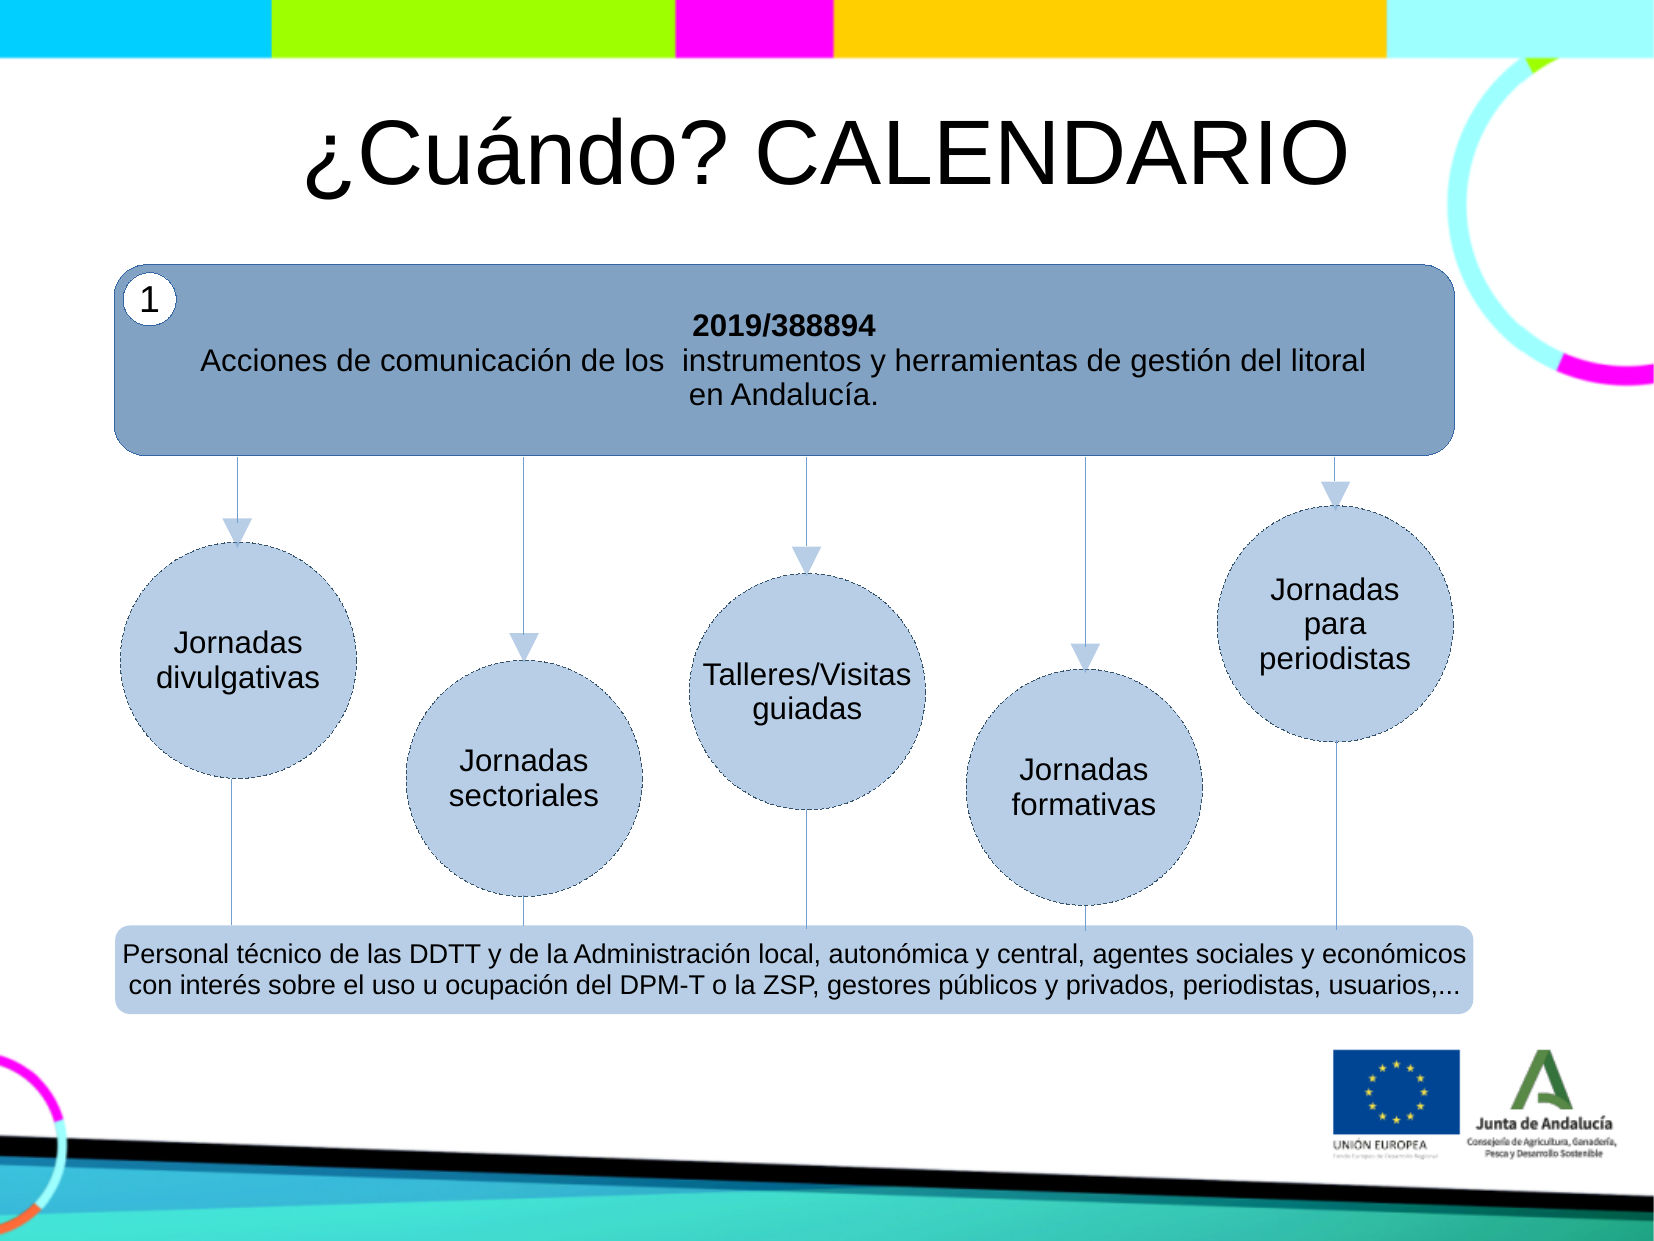

# ¿Cuándo? CALENDARIO
2019/388894
Acciones de comunicación de los instrumentos y herramientas de gestión del litoral
en Andalucía.
1
Jornadas
para
periodistas
Jornadas
divulgativas
Talleres/Visitas
guiadas
Jornadas
sectoriales
Jornadas
formativas
Personal técnico de las DDTT y de la Administración local, autonómica y central, agentes sociales y económicos
con interés sobre el uso u ocupación del DPM-T o la ZSP, gestores públicos y privados, periodistas, usuarios,...